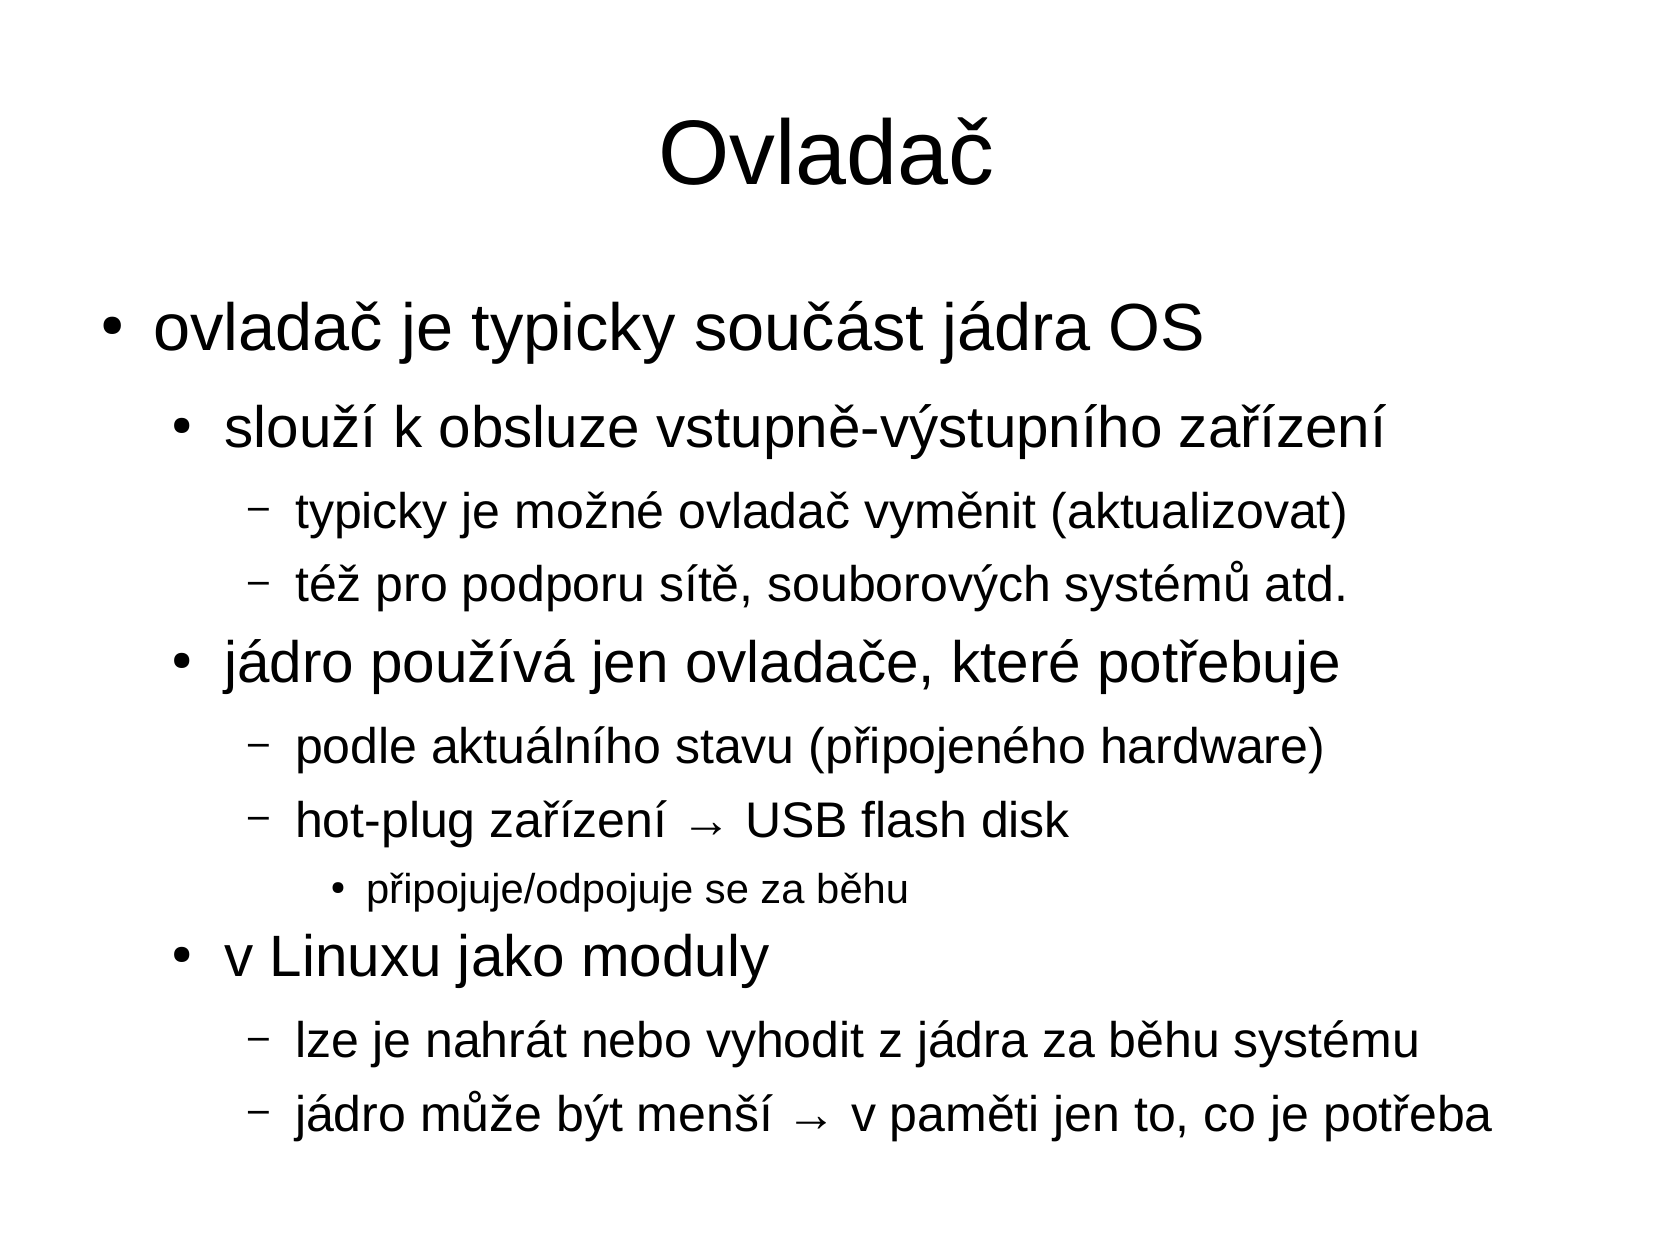

# Ovladač
ovladač je typicky součást jádra OS
slouží k obsluze vstupně-výstupního zařízení
typicky je možné ovladač vyměnit (aktualizovat)
též pro podporu sítě, souborových systémů atd.
jádro používá jen ovladače, které potřebuje
podle aktuálního stavu (připojeného hardware)
hot-plug zařízení → USB flash disk
připojuje/odpojuje se za běhu
v Linuxu jako moduly
lze je nahrát nebo vyhodit z jádra za běhu systému
jádro může být menší → v paměti jen to, co je potřeba